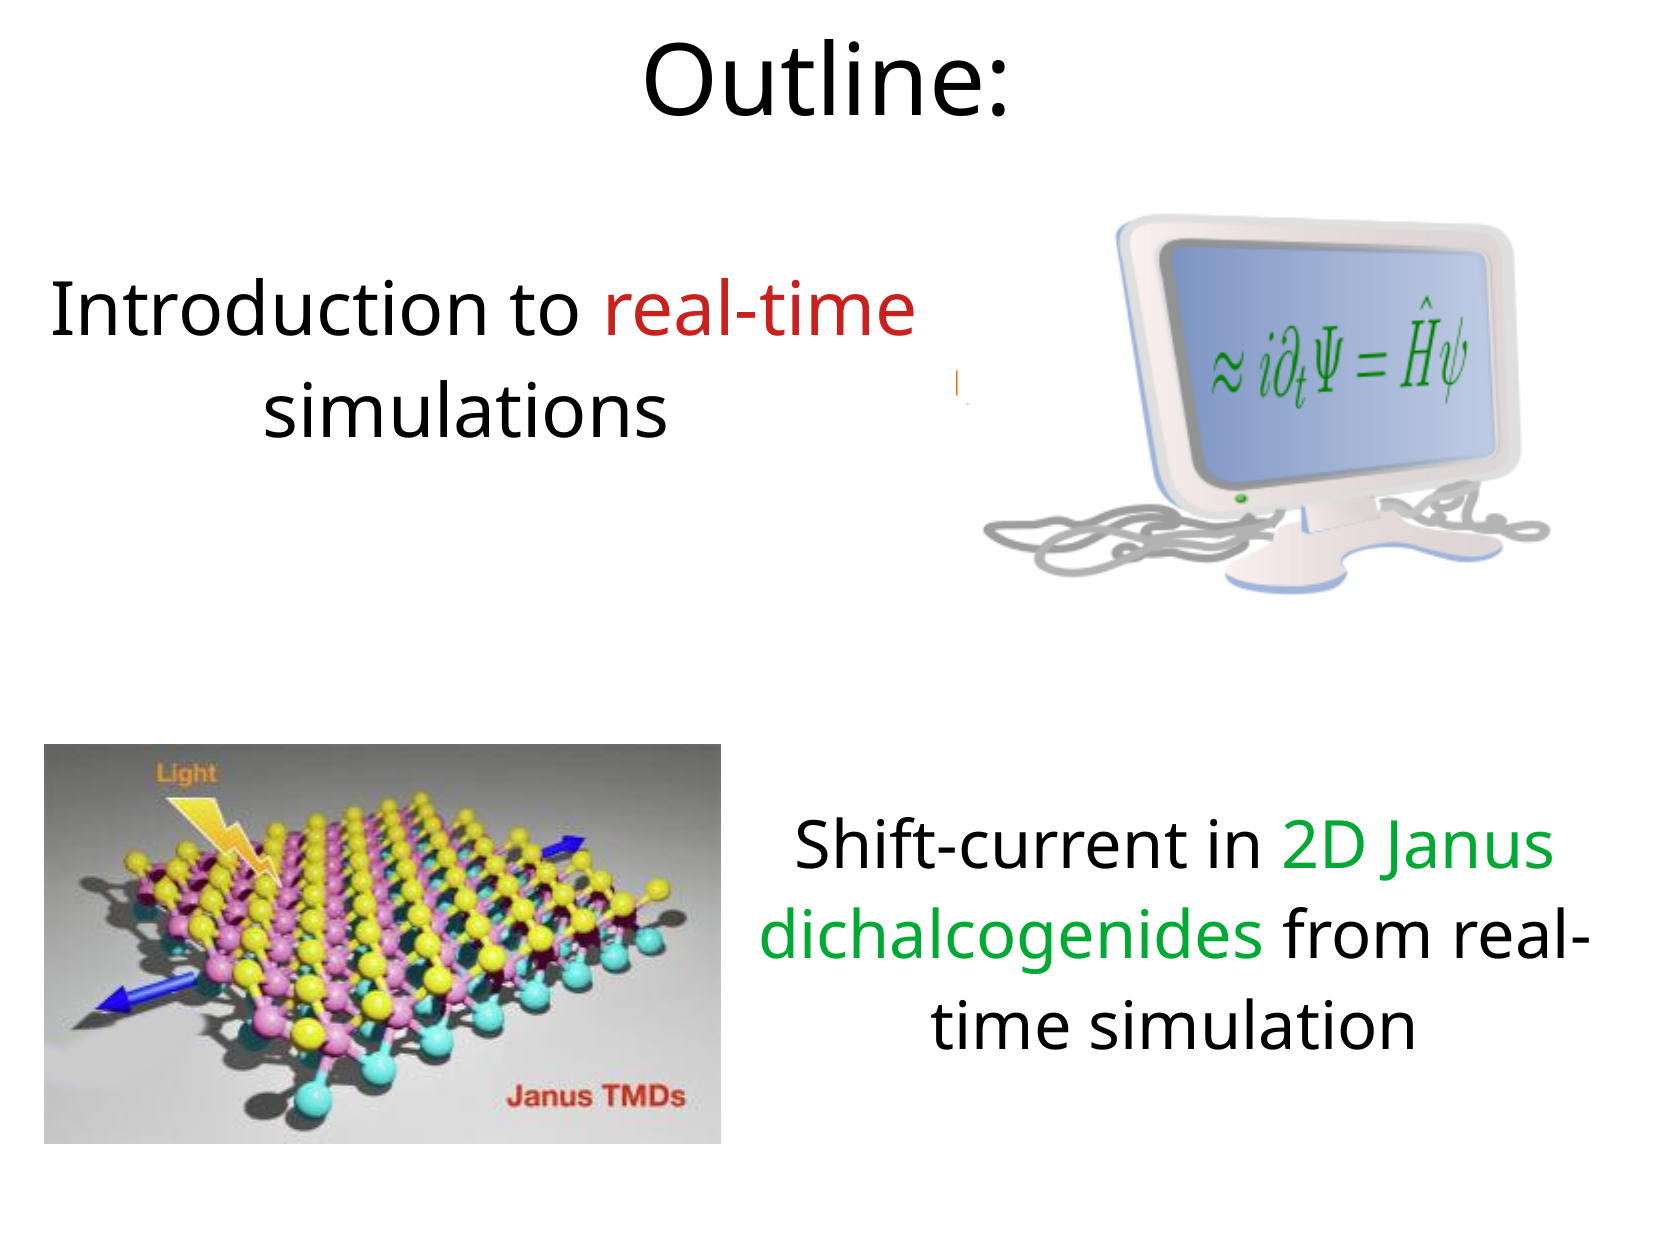

# Outline:
Introduction to real-time simulations
Shift-current in 2D Janus
dichalcogenides from real-time simulation